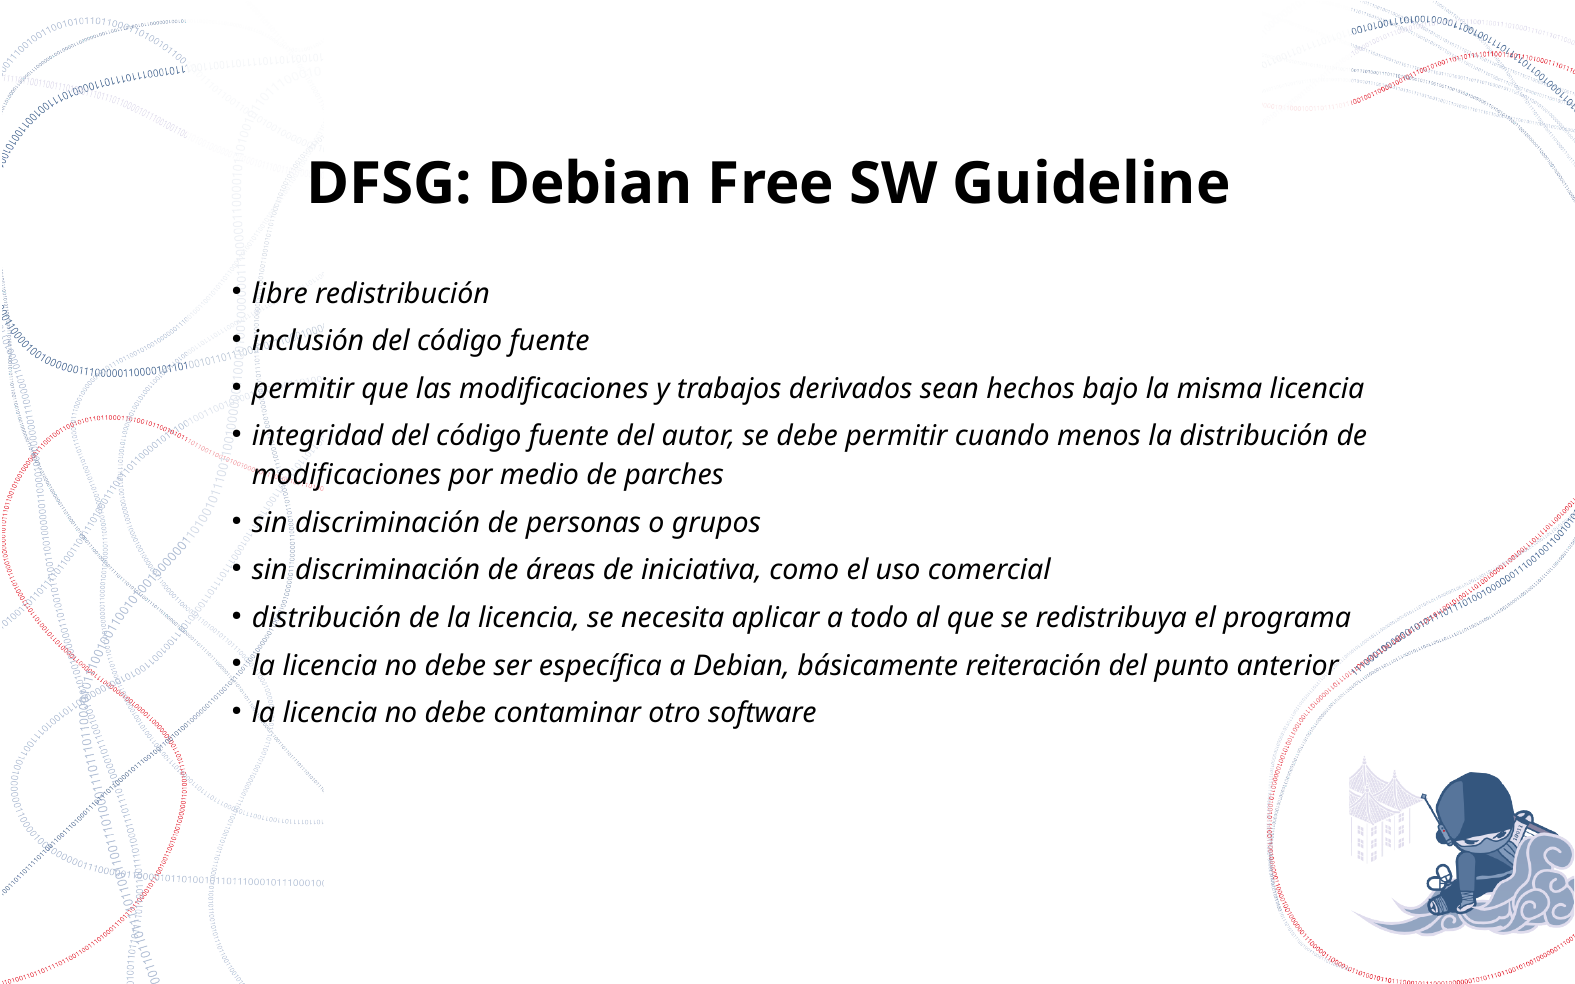

# DFSG: Debian Free SW Guideline
libre redistribución
inclusión del código fuente
permitir que las modificaciones y trabajos derivados sean hechos bajo la misma licencia
integridad del código fuente del autor, se debe permitir cuando menos la distribución de modificaciones por medio de parches
sin discriminación de personas o grupos
sin discriminación de áreas de iniciativa, como el uso comercial
distribución de la licencia, se necesita aplicar a todo al que se redistribuya el programa
la licencia no debe ser específica a Debian, básicamente reiteración del punto anterior
la licencia no debe contaminar otro software